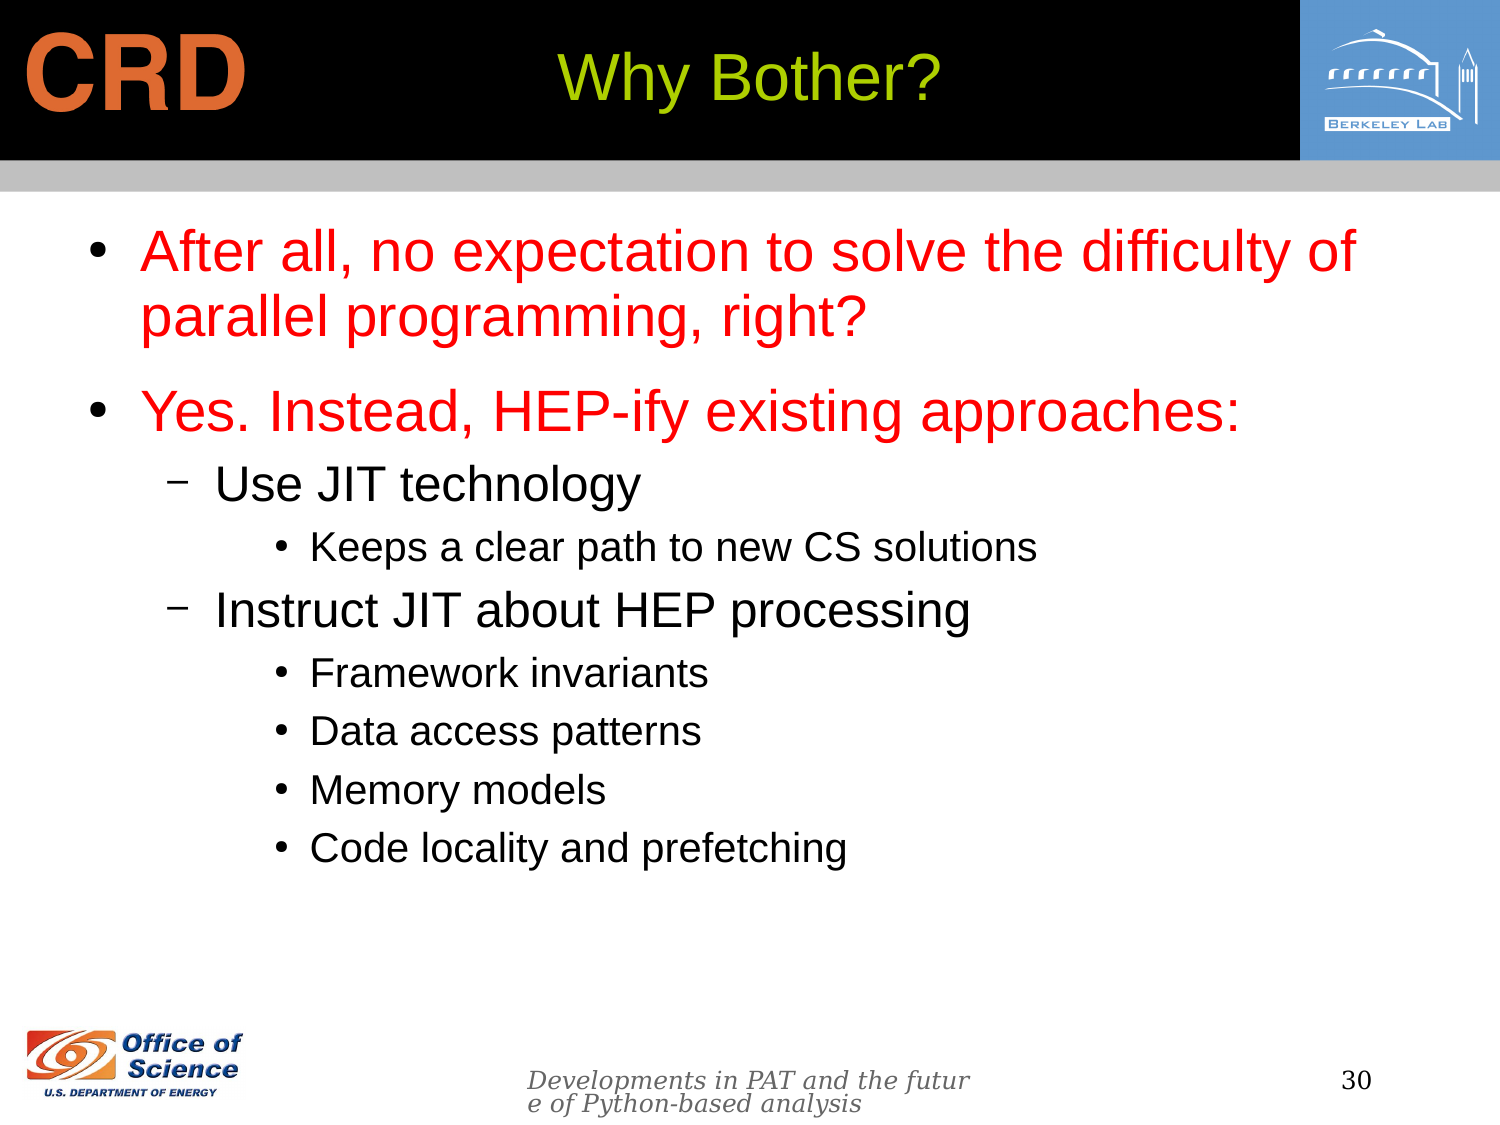

# Why Bother?
After all, no expectation to solve the difficulty of parallel programming, right?
Yes. Instead, HEP-ify existing approaches:
Use JIT technology
Keeps a clear path to new CS solutions
Instruct JIT about HEP processing
Framework invariants
Data access patterns
Memory models
Code locality and prefetching
Developments in PAT and the future of Python-based analysis
30